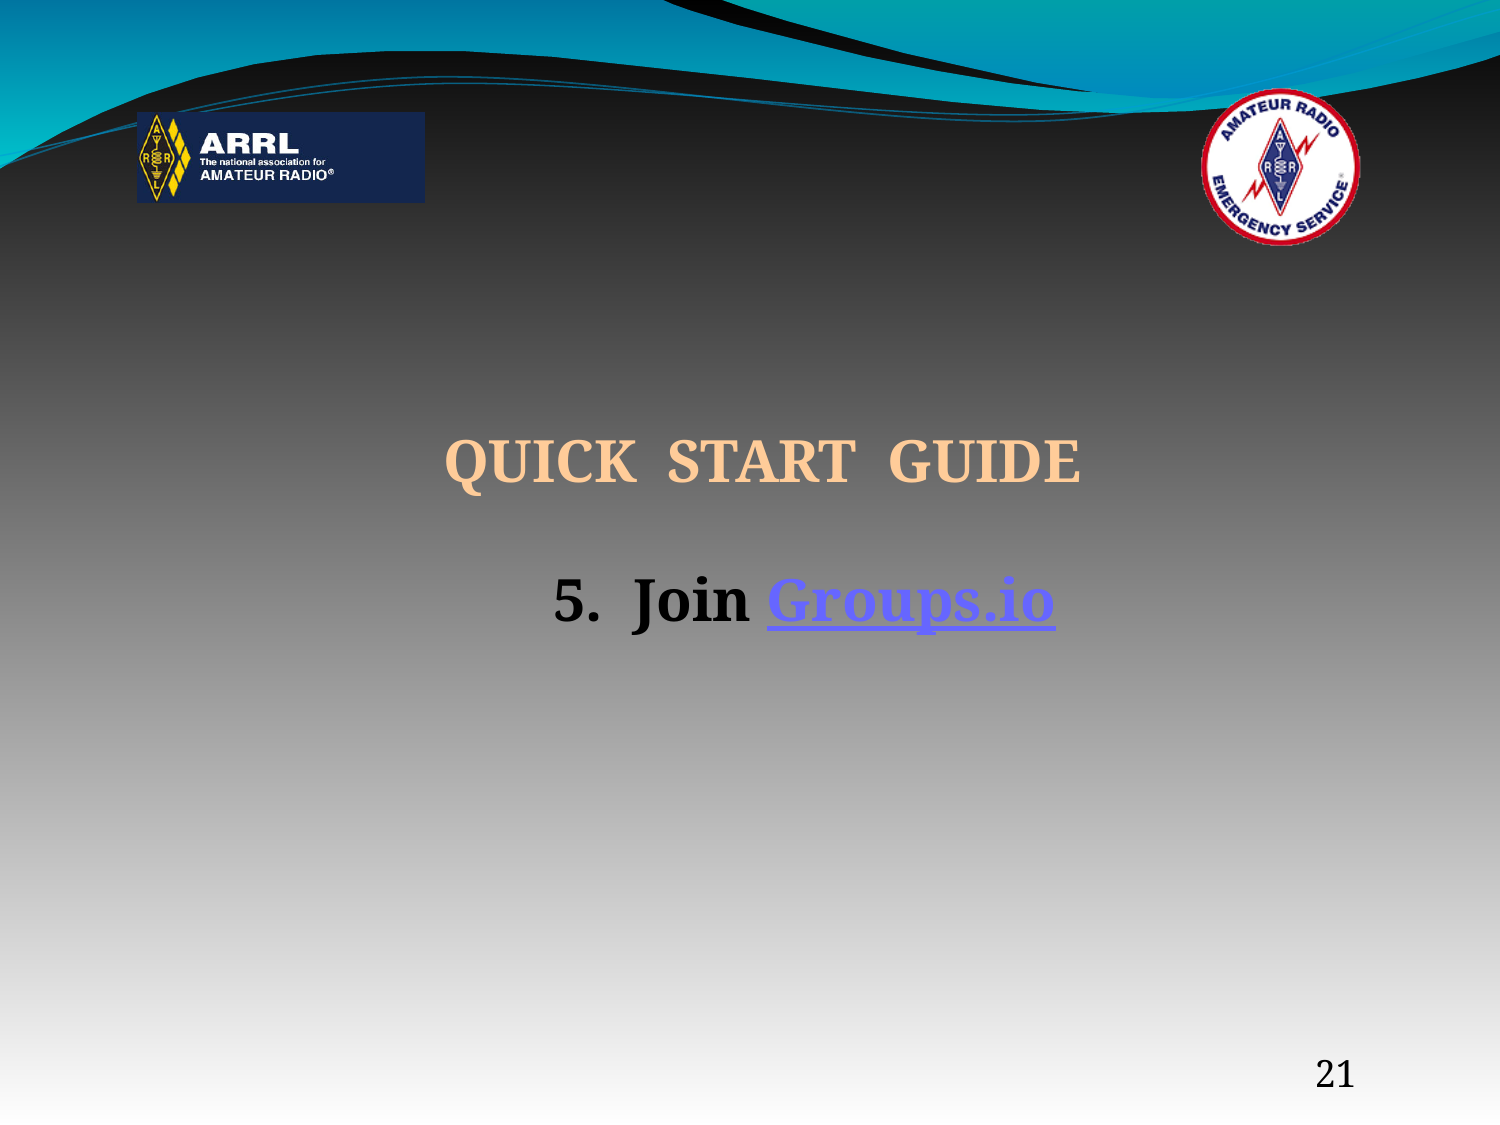

#
QUICK START GUIDE
5. Join Groups.io